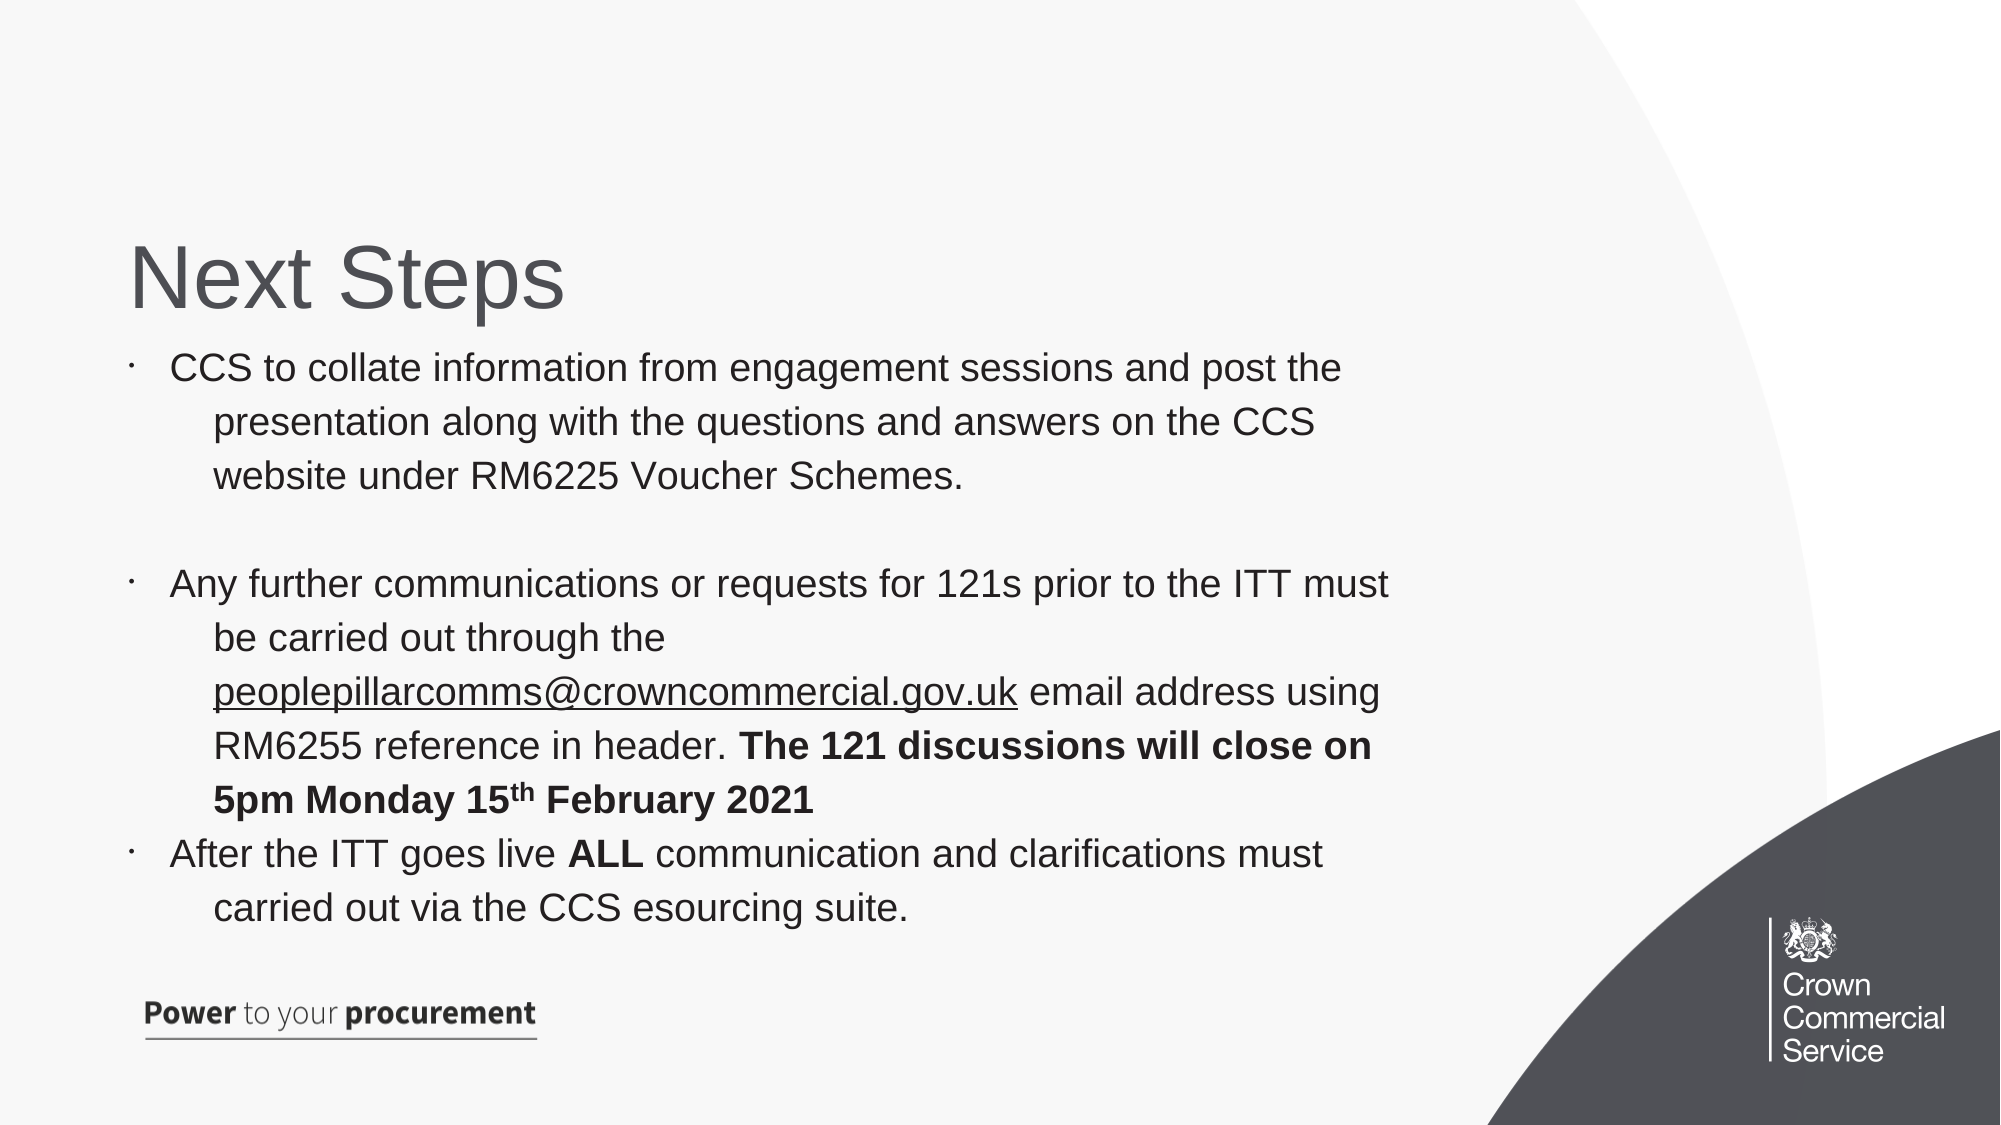

# Next Steps
CCS to collate information from engagement sessions and post the presentation along with the questions and answers on the CCS website under RM6225 Voucher Schemes.
Any further communications or requests for 121s prior to the ITT must be carried out through the peoplepillarcomms@crowncommercial.gov.uk email address using RM6255 reference in header. The 121 discussions will close on 5pm Monday 15th February 2021
After the ITT goes live ALL communication and clarifications must carried out via the CCS esourcing suite.